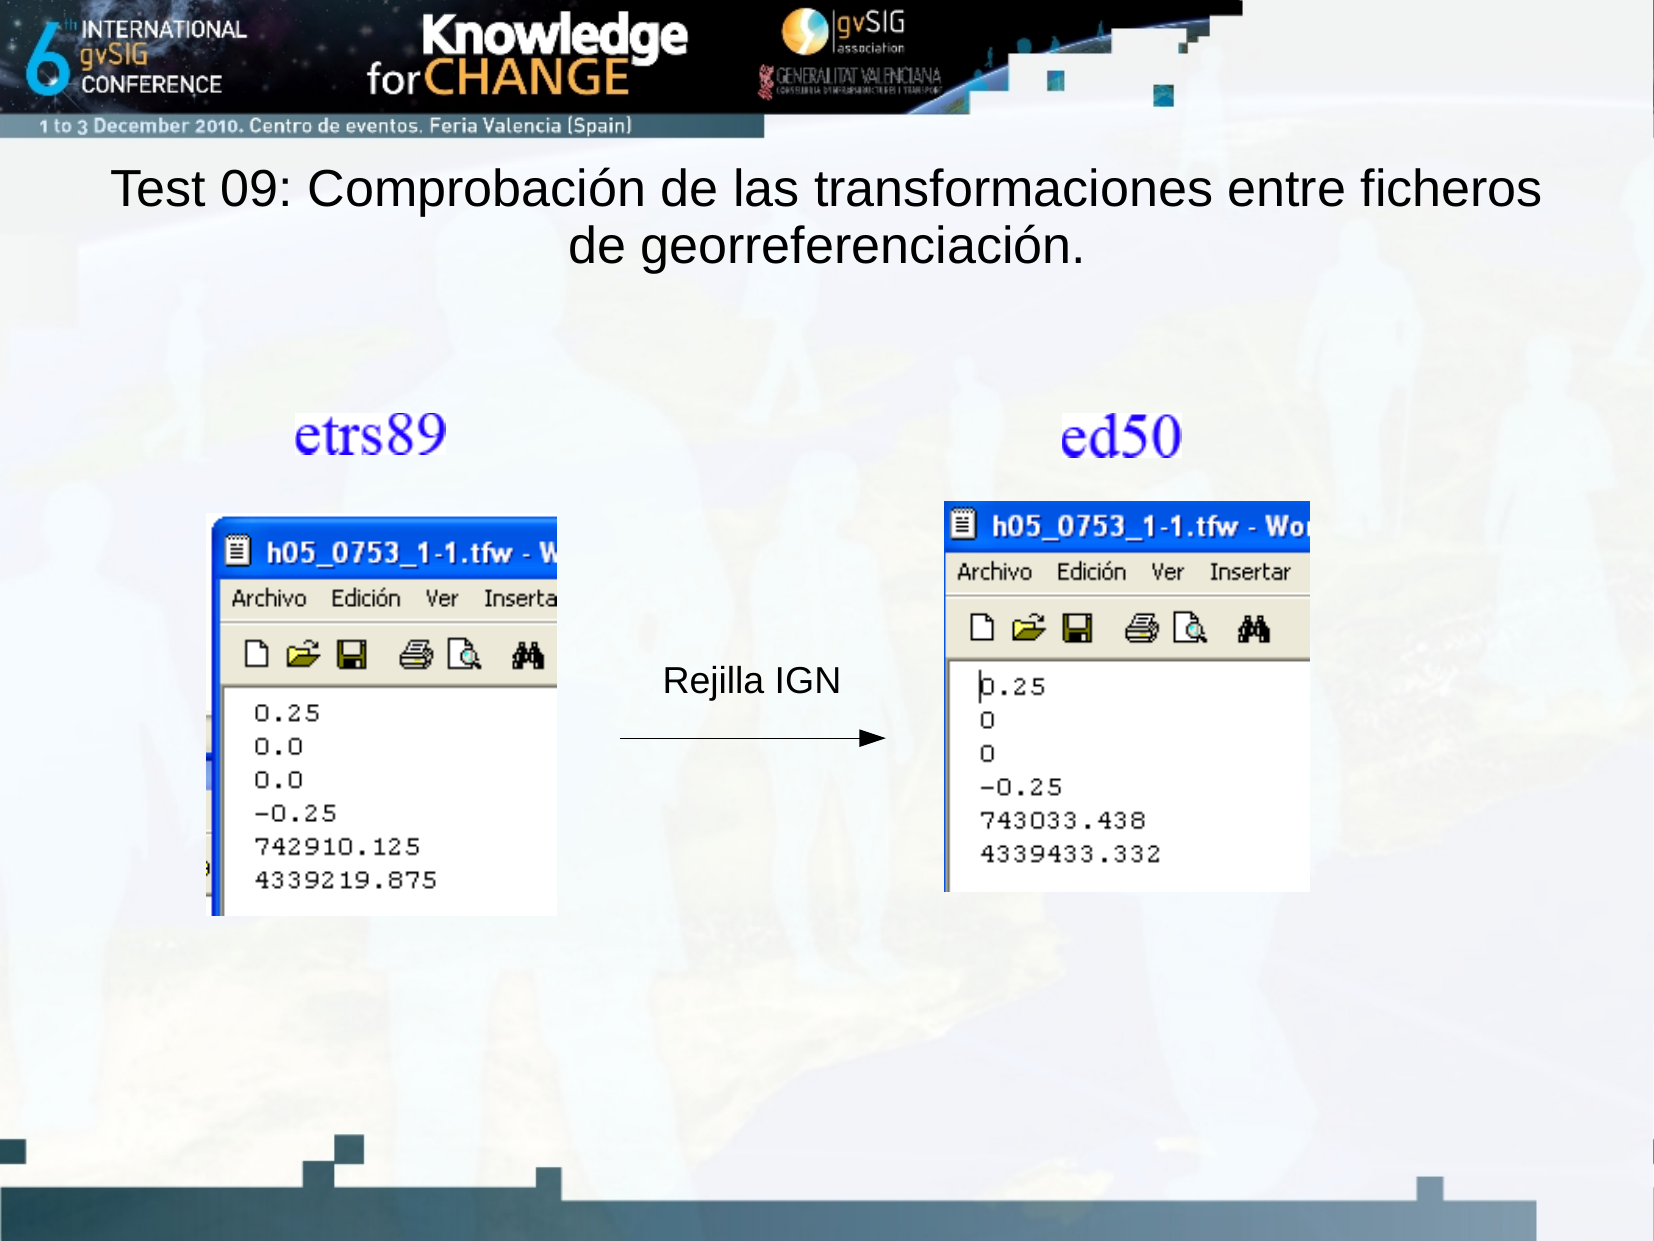

# Test 09: Comprobación de las transformaciones entre ficheros de georreferenciación.
Rejilla IGN